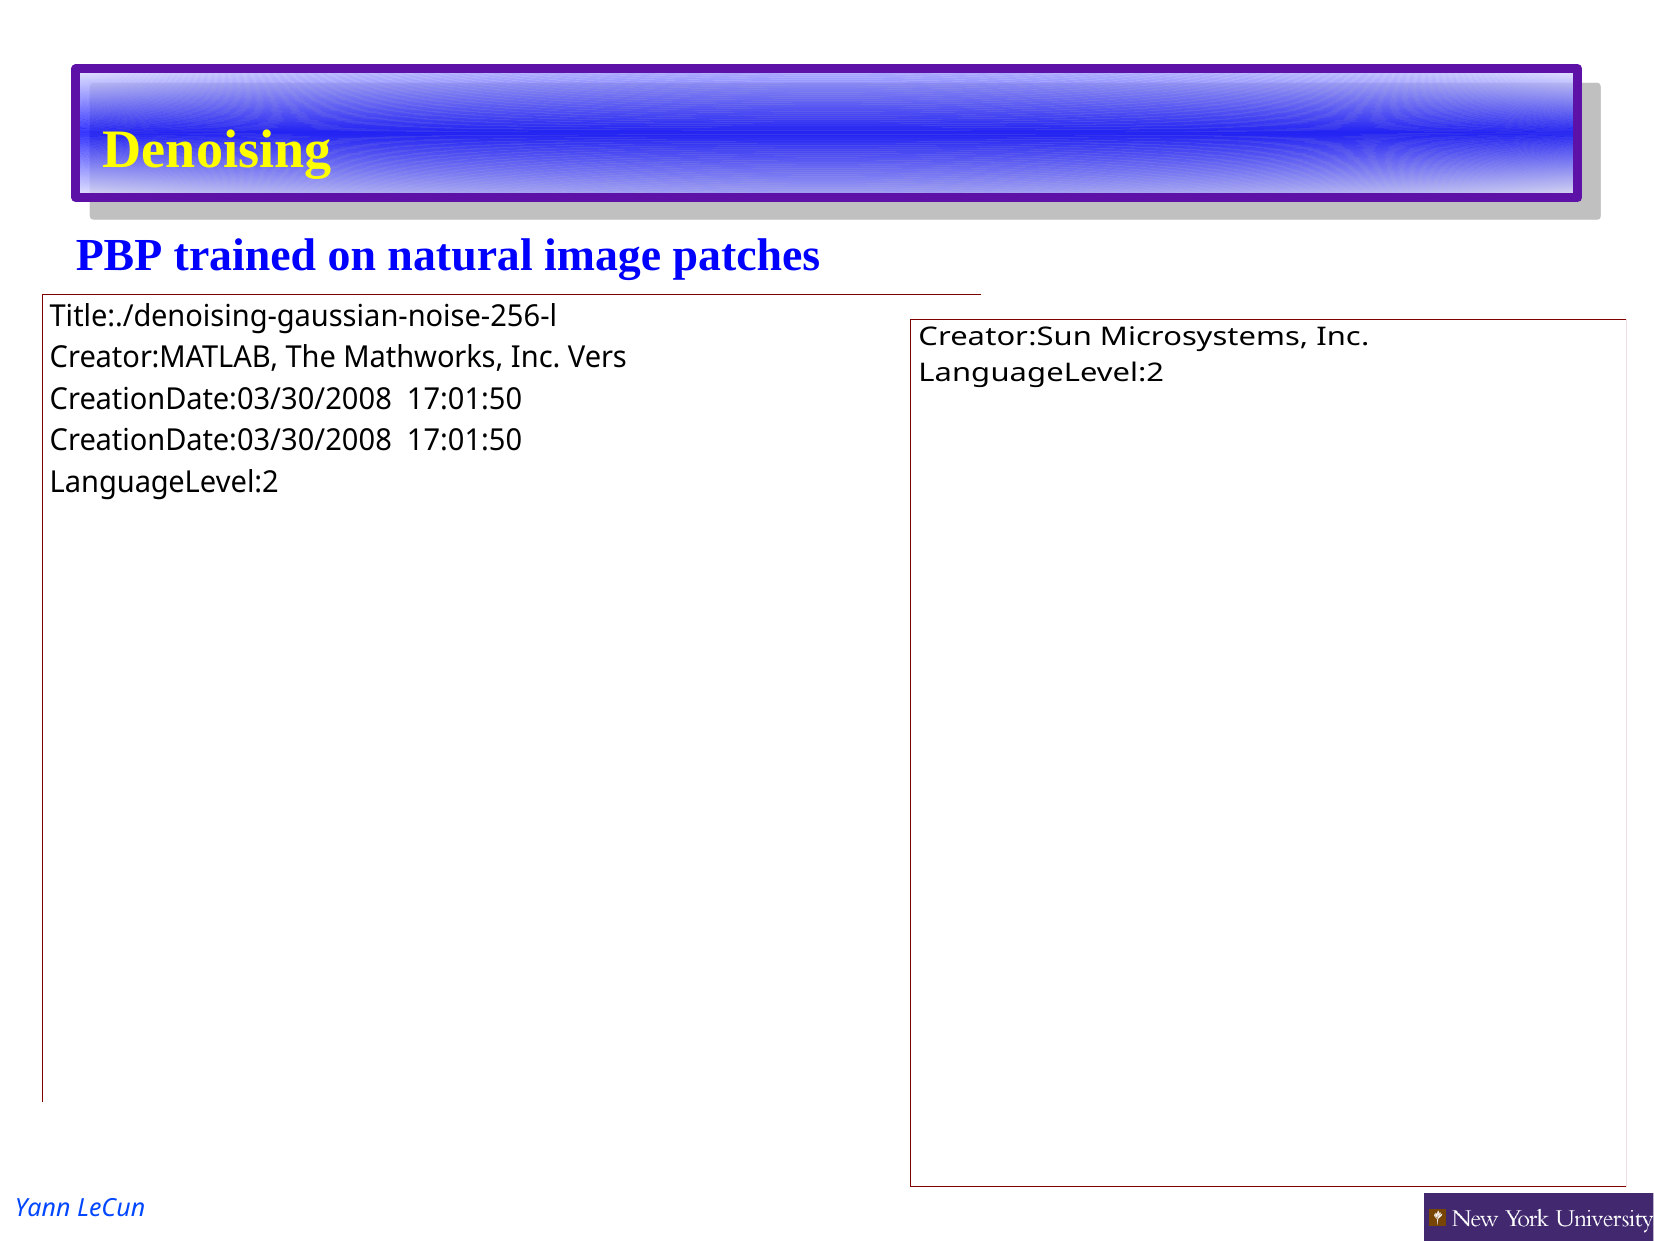

# Denoising
PBP trained on natural image patches